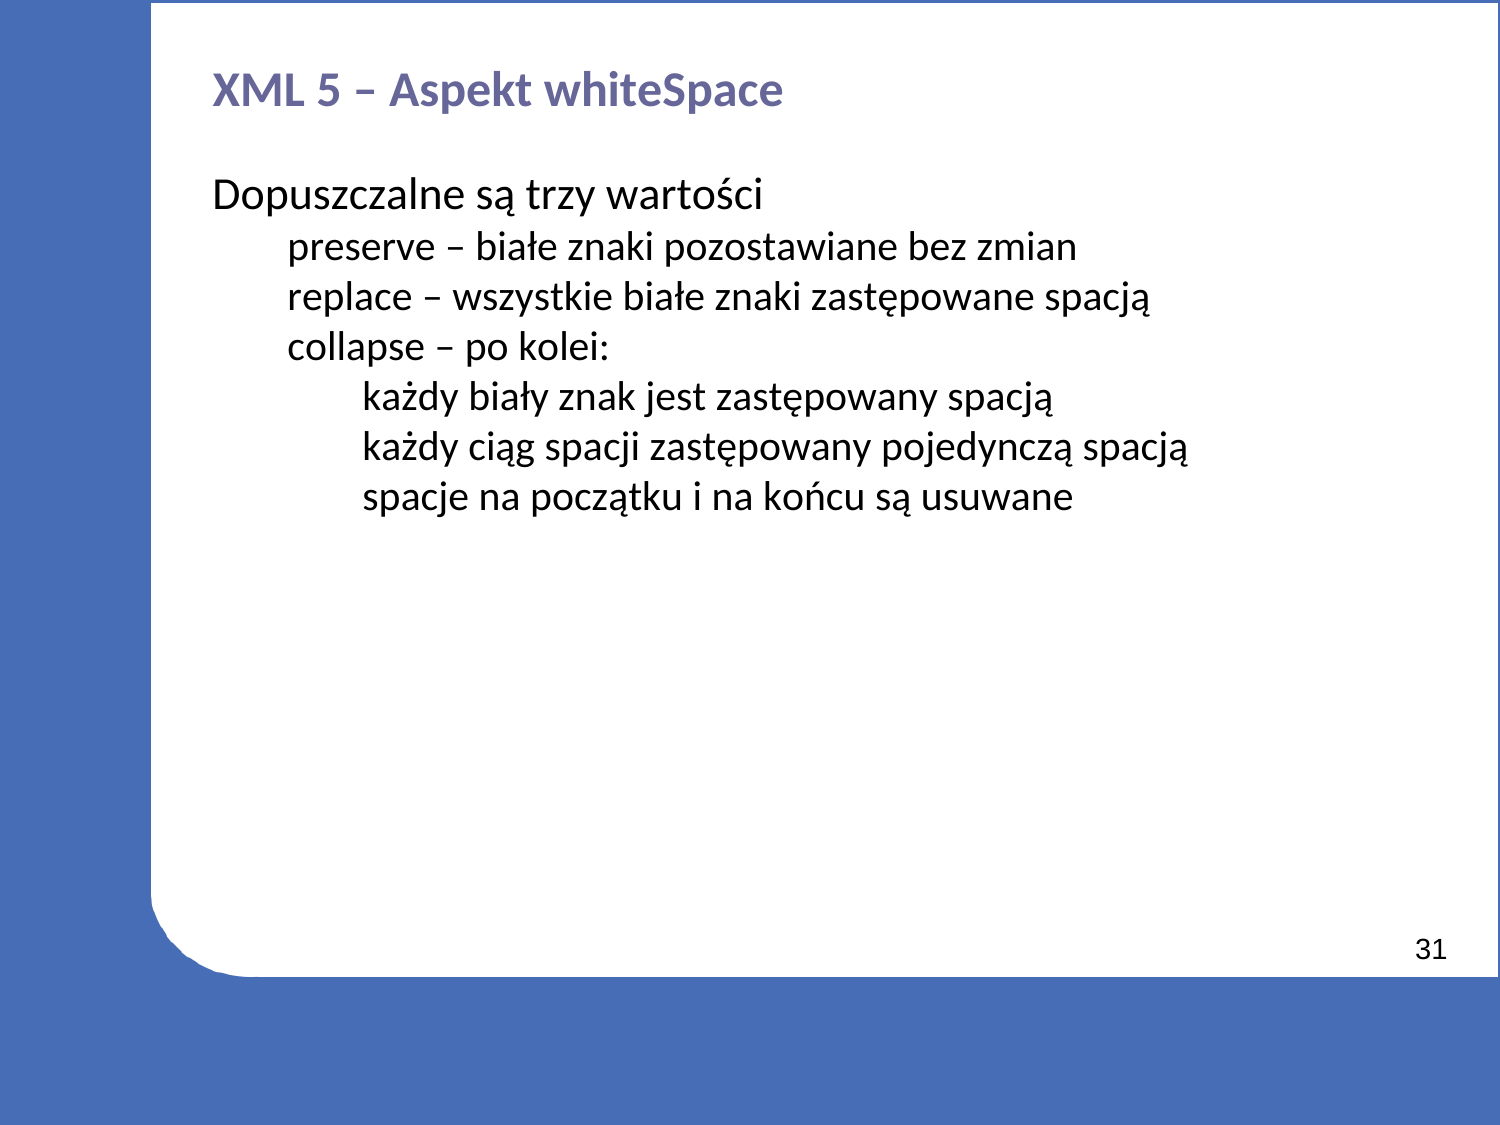

# XML 5 – Aspekt whiteSpace
Dopuszczalne są trzy wartości
preserve – białe znaki pozostawiane bez zmian
replace – wszystkie białe znaki zastępowane spacją
collapse – po kolei:
każdy biały znak jest zastępowany spacją
każdy ciąg spacji zastępowany pojedynczą spacją
spacje na początku i na końcu są usuwane
31